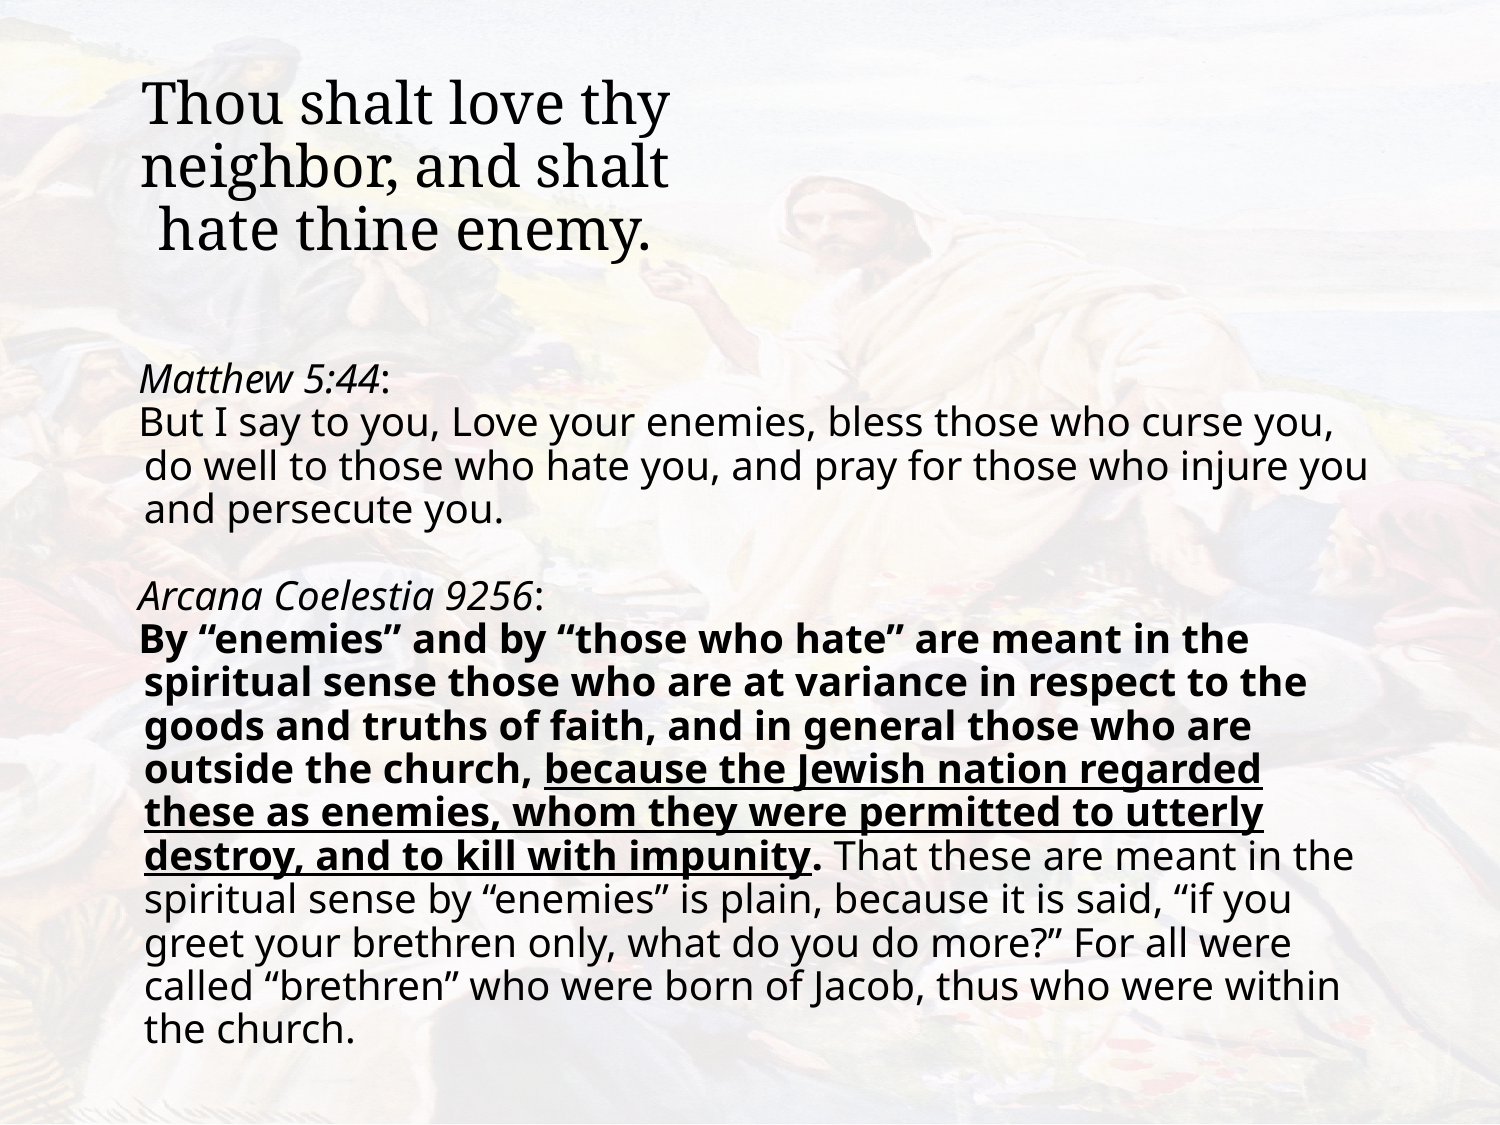

# Thou shalt love thy neighbor, and shalt hate thine enemy.
Matthew 5:44:
But I say to you, Love your enemies, bless those who curse you, do well to those who hate you, and pray for those who injure you and persecute you.
Arcana Coelestia 9256:
By “enemies” and by “those who hate” are meant in the spiritual sense those who are at variance in respect to the goods and truths of faith, and in general those who are outside the church, because the Jewish nation regarded these as enemies, whom they were permitted to utterly destroy, and to kill with impunity. That these are meant in the spiritual sense by “enemies” is plain, because it is said, “if you greet your brethren only, what do you do more?” For all were called “brethren” who were born of Jacob, thus who were within the church.